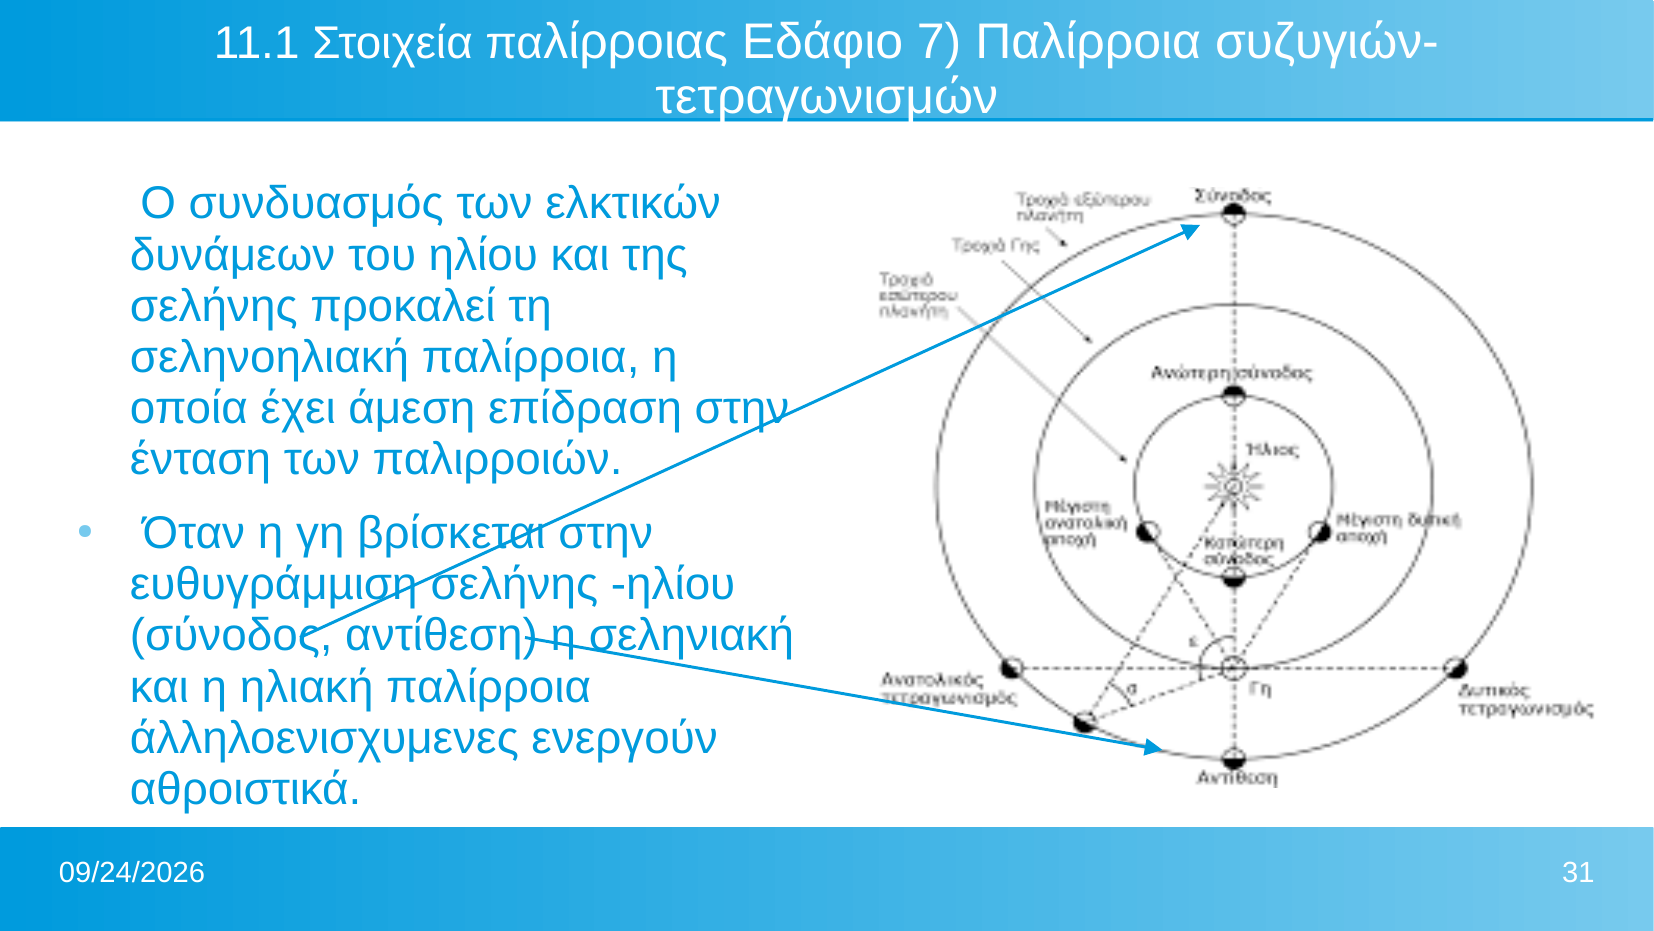

# 11.1 Στοιχεία παλίρροιας Εδάφιο 7) Παλίρροια συζυγιών-τετραγωνισμών
 Ο συνδυασμός των ελκτικών δυνάμεων του ηλίου και της σελήνης προκαλεί τη σεληνοηλιακή παλίρροια, η οποία έχει άμεση επίδραση στην ένταση των παλιρροιών.
 Όταν η γη βρίσκεται στην ευθυγράμµιση σελήνης -ηλίου (σύνοδος, αντίθεση) η σεληνιακή και η ηλιακή παλίρροια άλληλοενισχυμενες ενεργούν αθροιστικά.
31